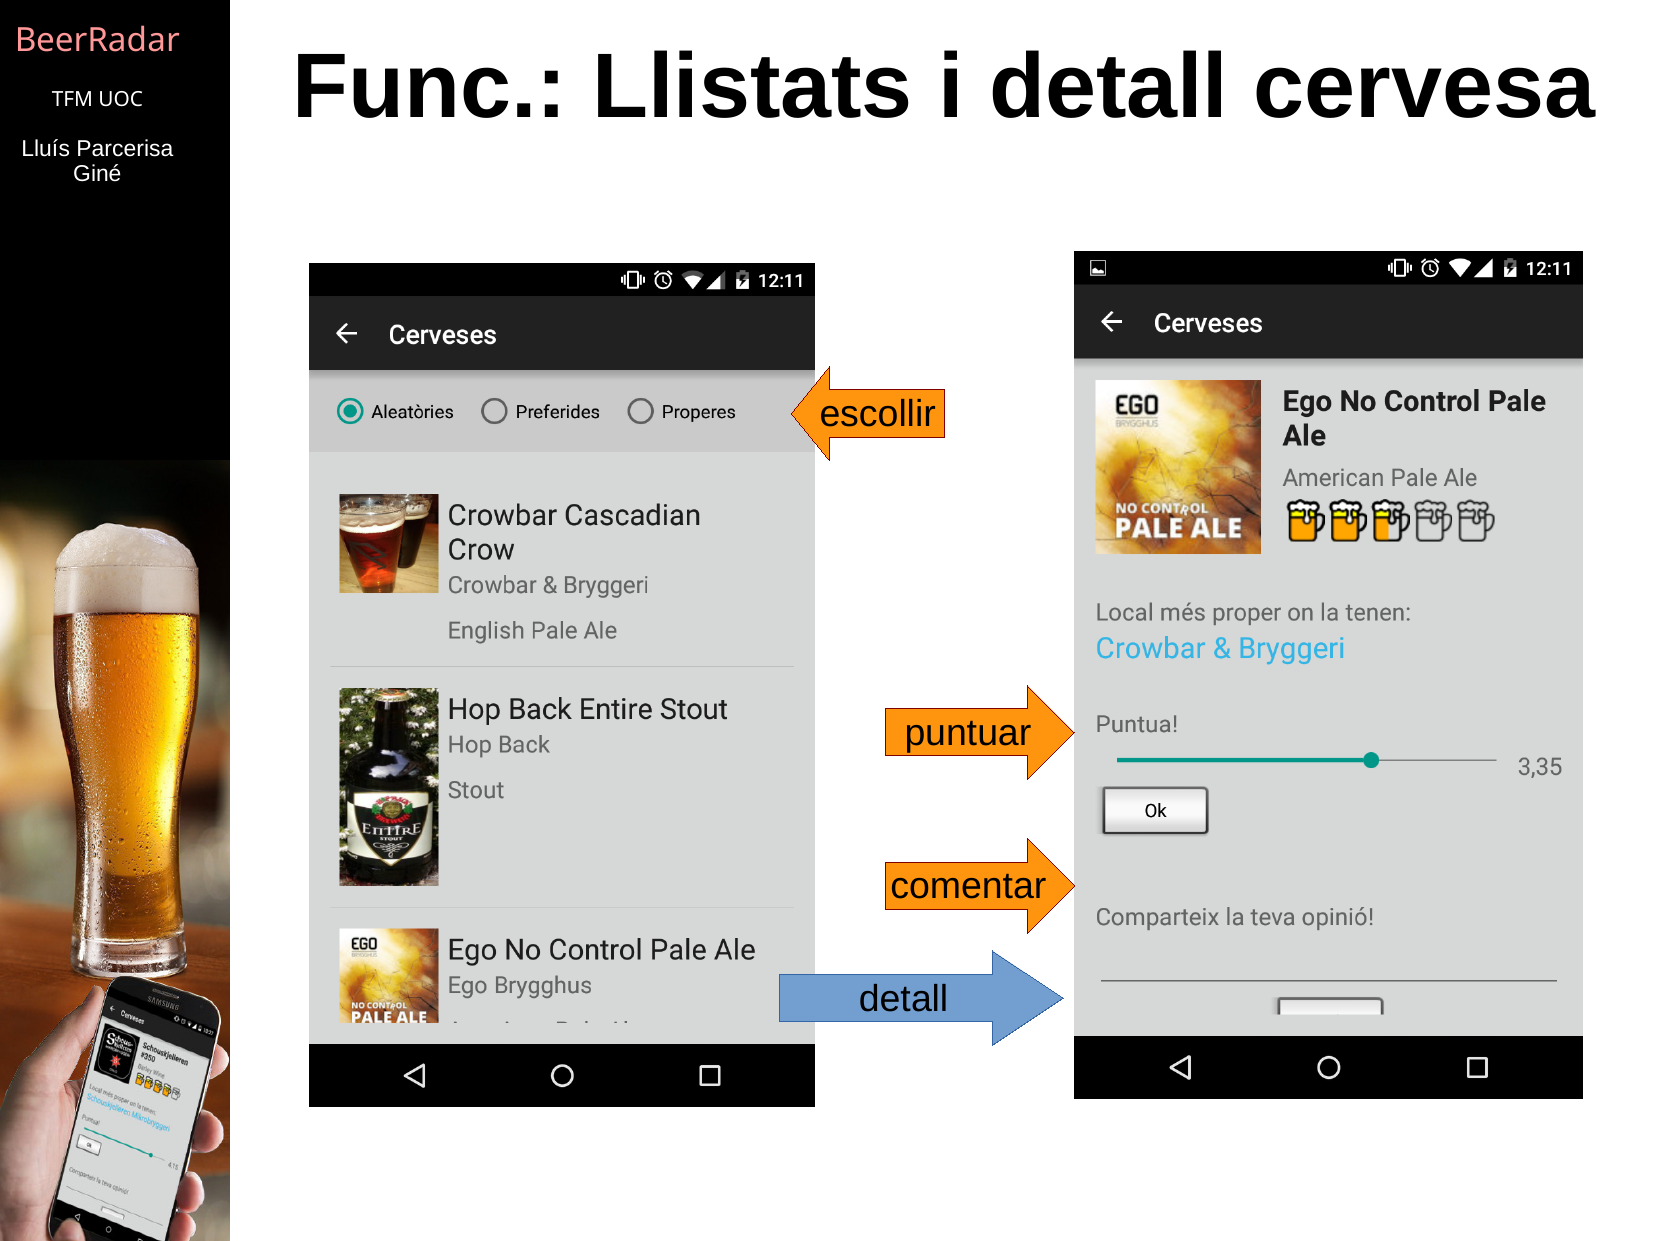

# Func.: Llistats i detall cervesa
escollir
puntuar
comentar
detall
detall